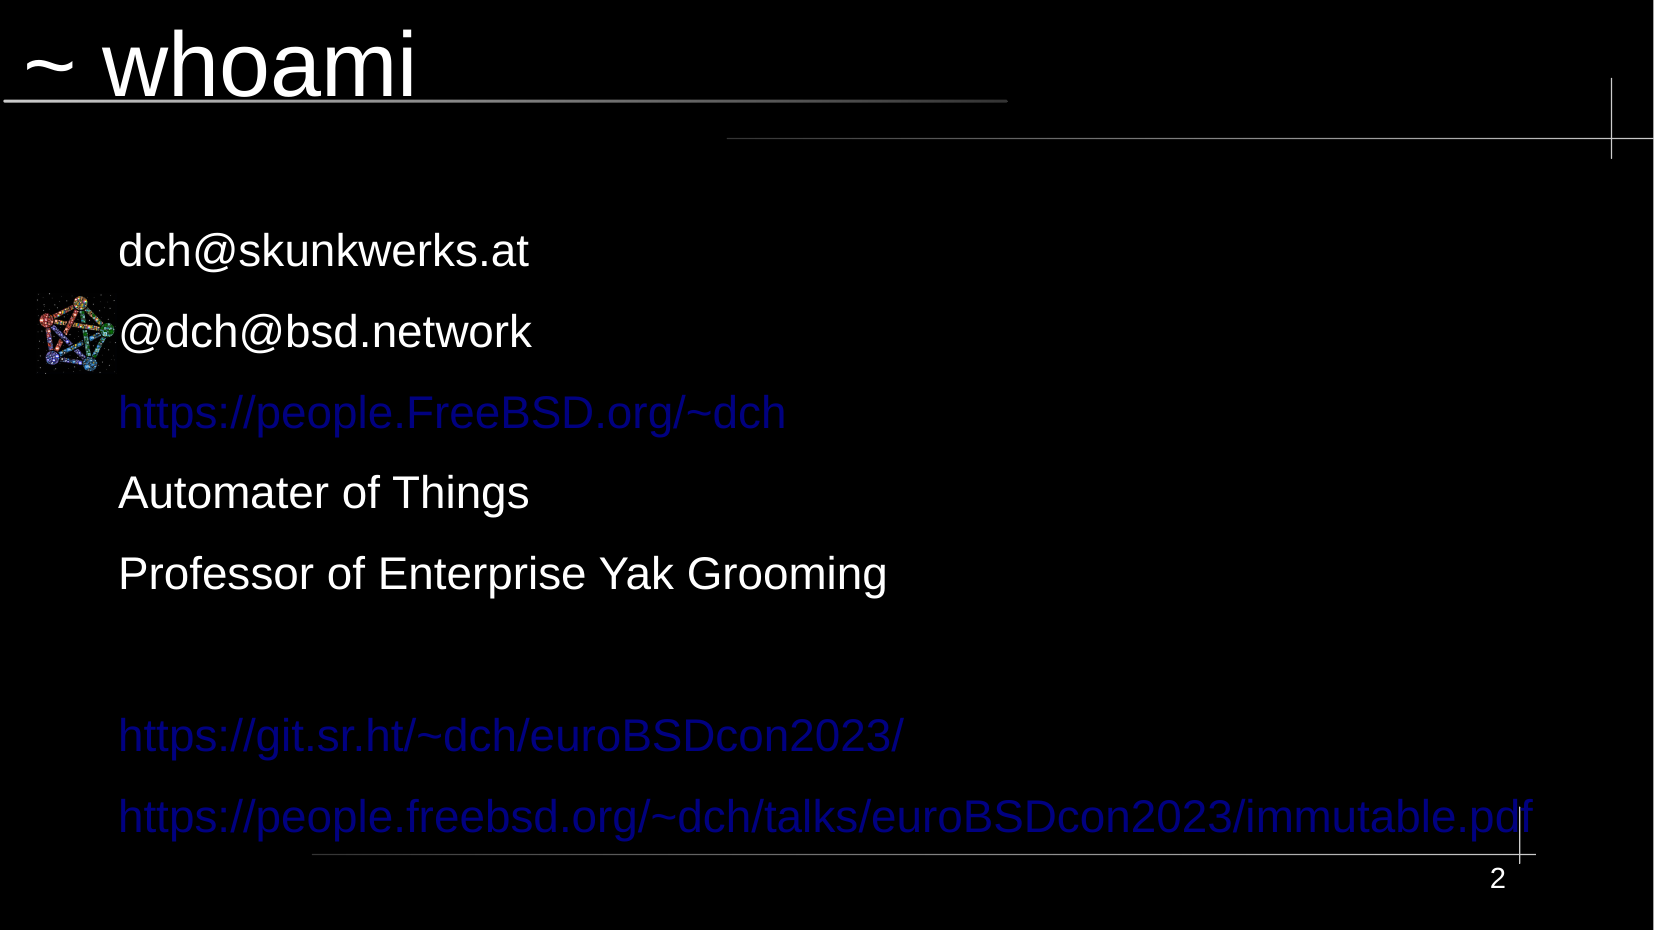

# ~ whoami
dch@skunkwerks.at
@dch@bsd.network
https://people.FreeBSD.org/~dch
Automater of Things
Professor of Enterprise Yak Grooming
https://git.sr.ht/~dch/euroBSDcon2023/
https://people.freebsd.org/~dch/talks/euroBSDcon2023/immutable.pdf
2